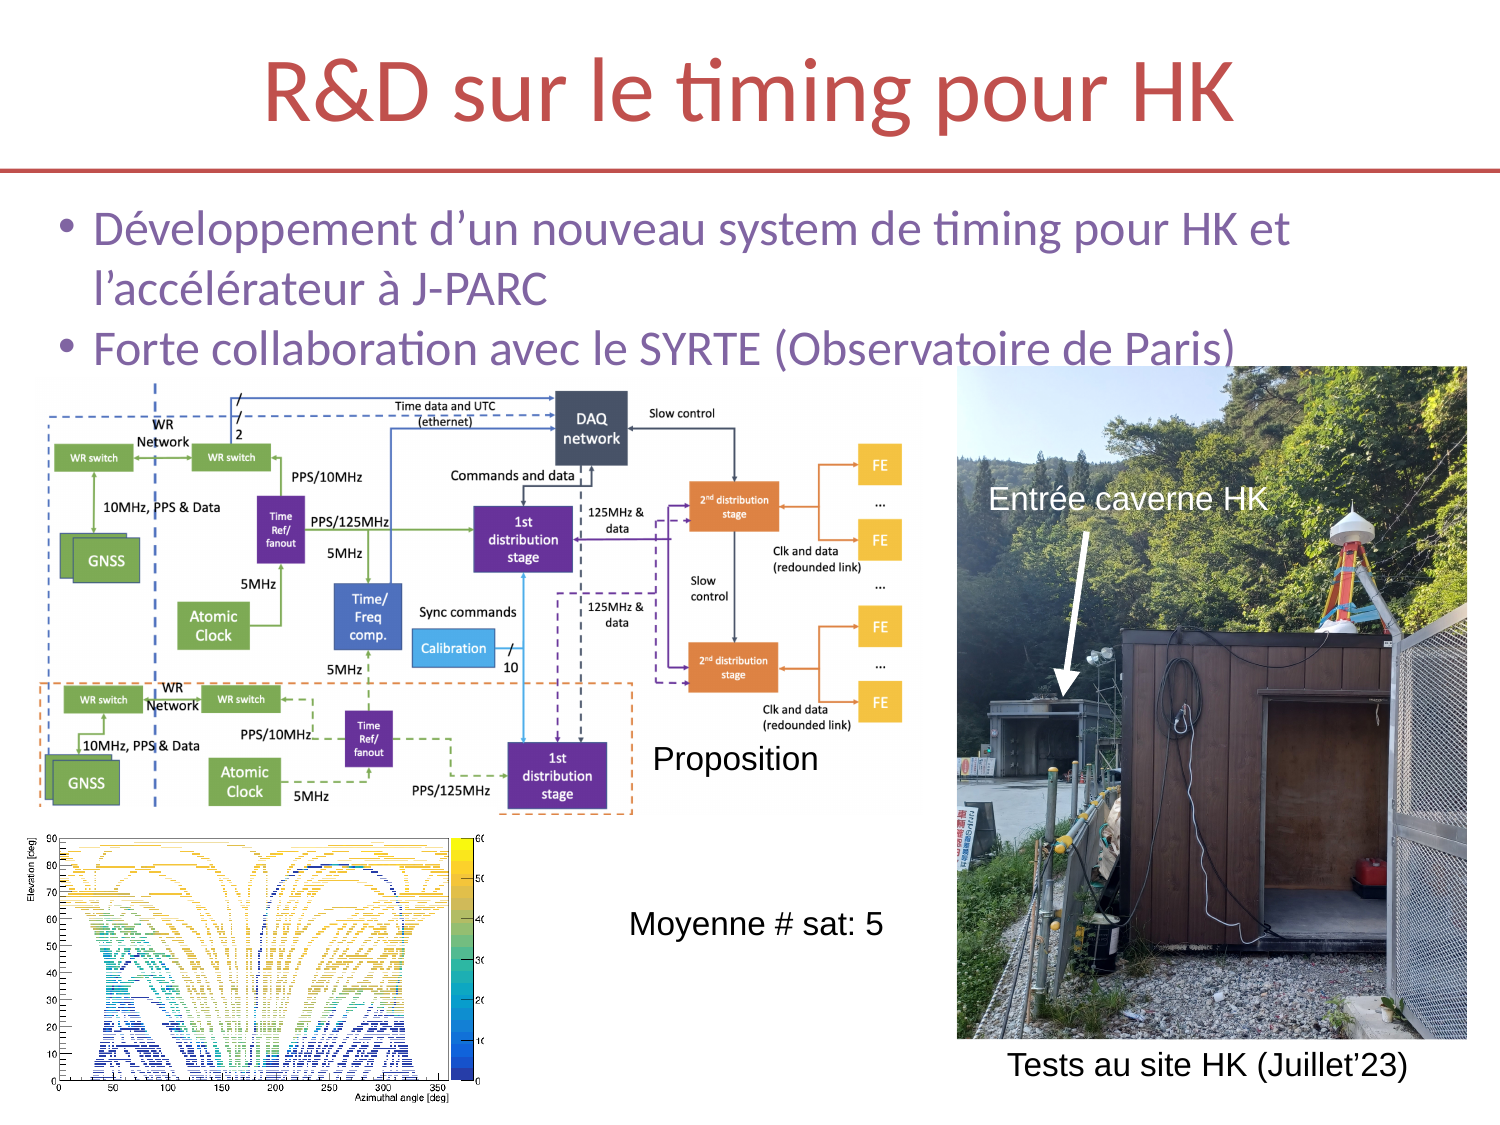

R&D sur le timing pour HK
Développement d’un nouveau system de timing pour HK et l’accélérateur à J-PARC
Forte collaboration avec le SYRTE (Observatoire de Paris)
Entrée caverne HK
Proposition
Moyenne # sat: 5
Tests au site HK (Juillet’23)